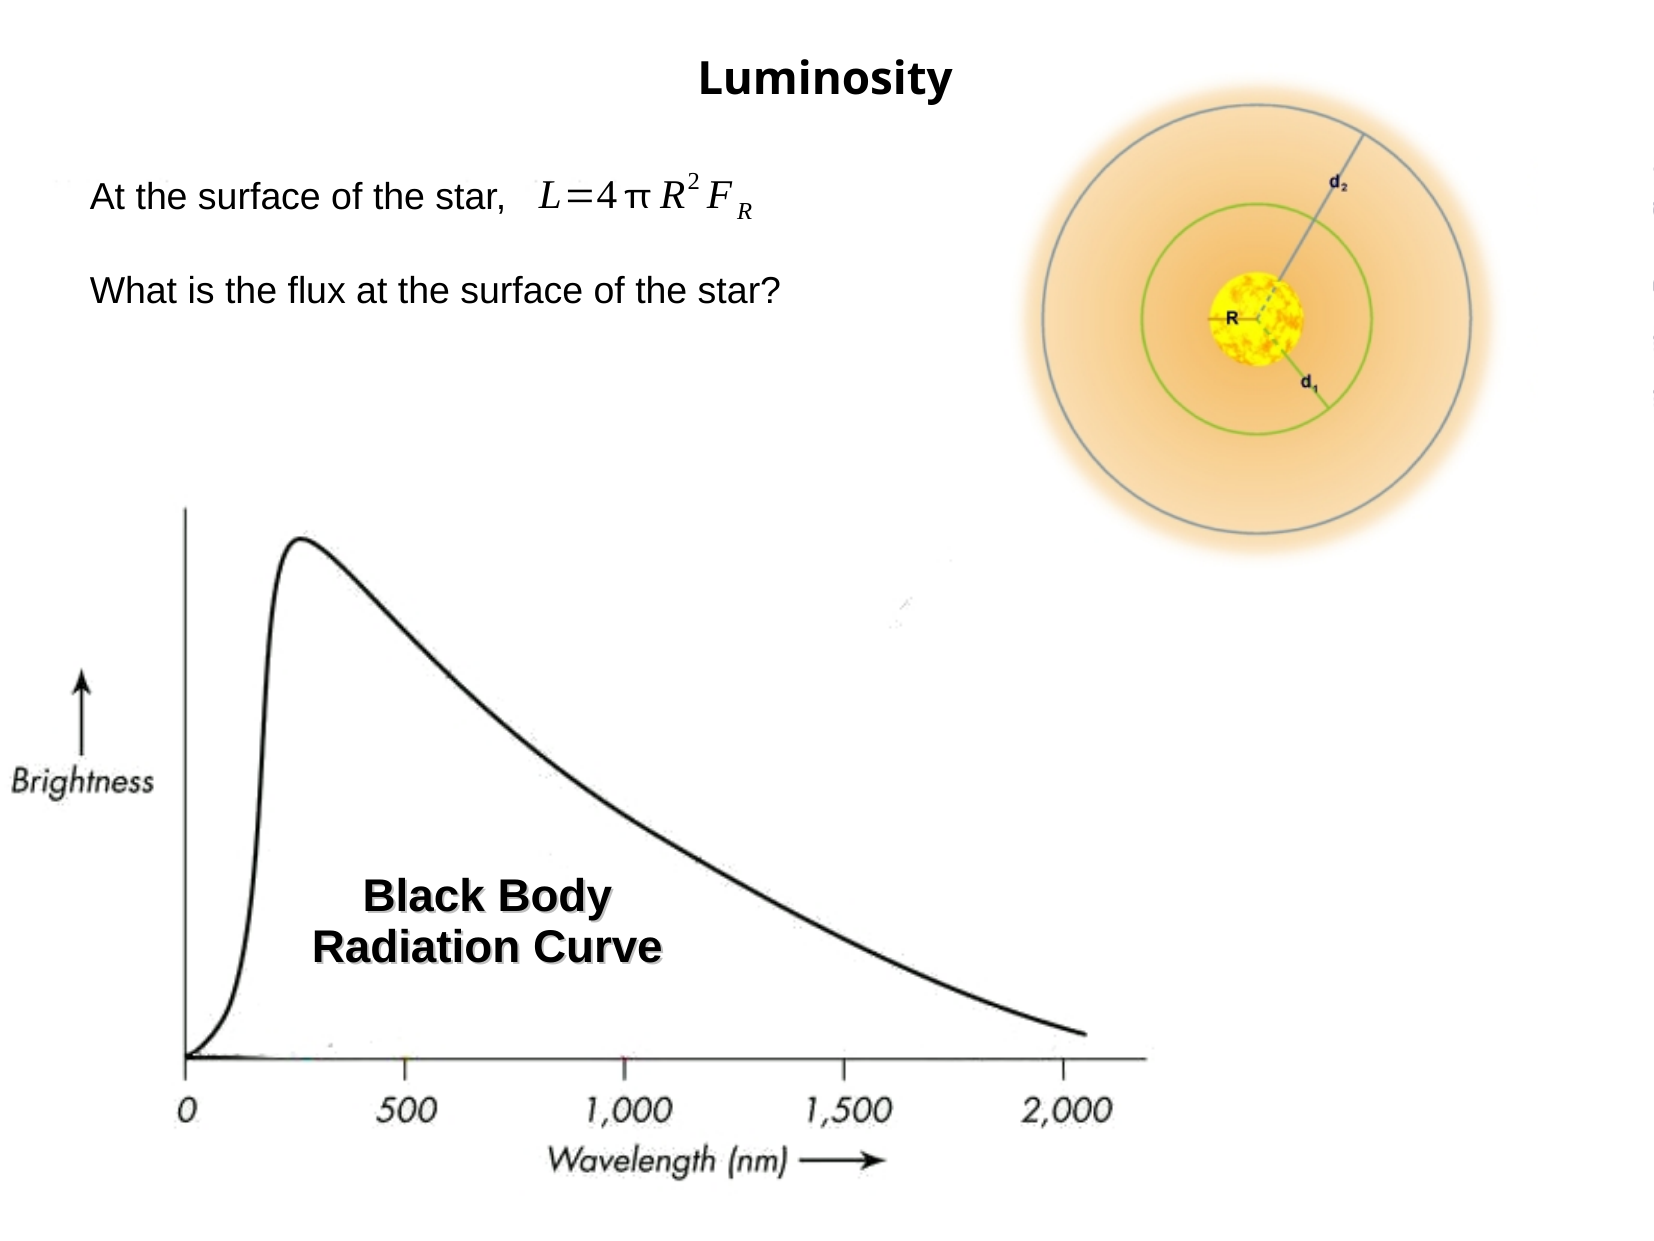

Luminosity
At the surface of the star,
What is the flux at the surface of the star?
Black Body
Radiation Curve